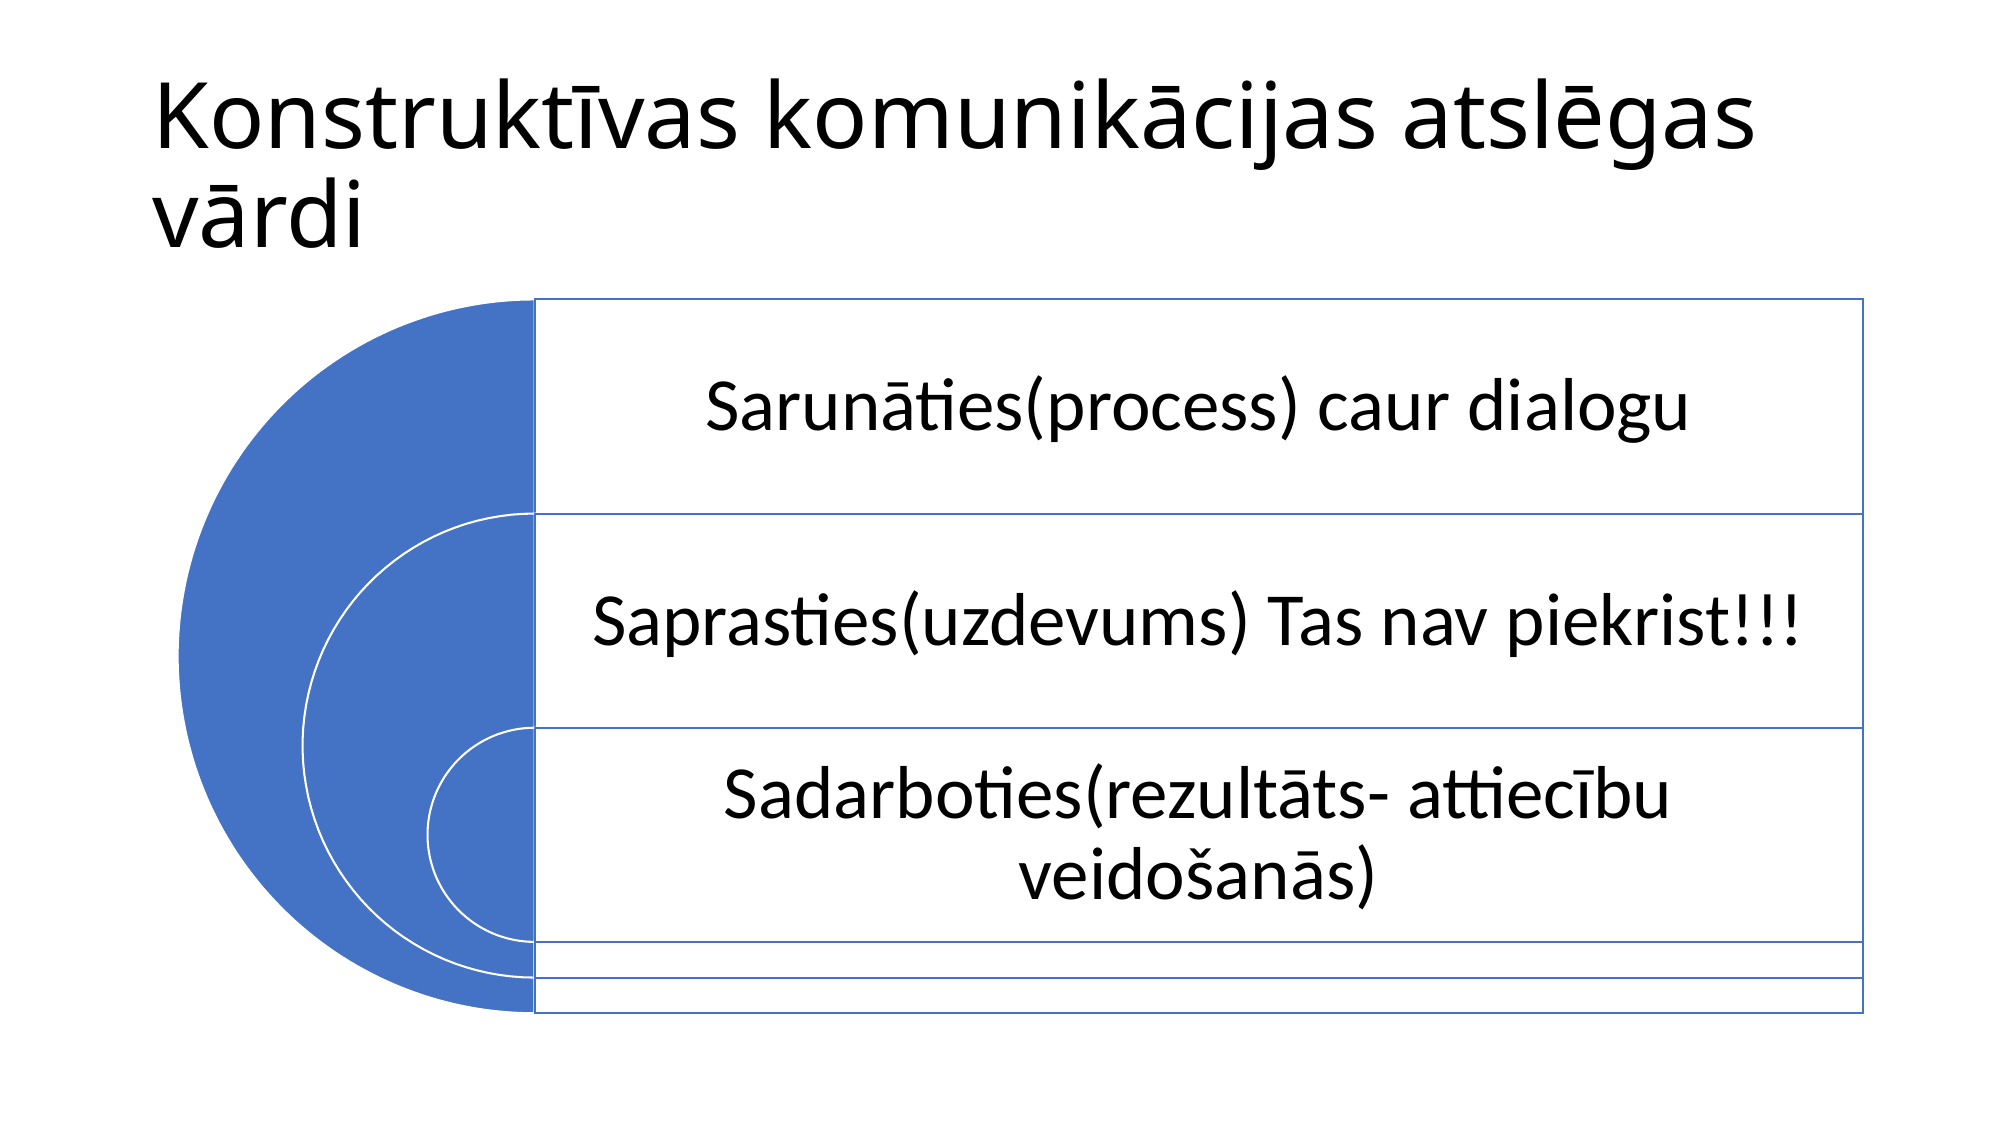

# Konstruktīvas komunikācijas atslēgas vārdi
Sarunāties(process) caur dialogu
Saprasties(uzdevums) Tas nav piekrist!!!
Sadarboties(rezultāts- attiecību veidošanās)